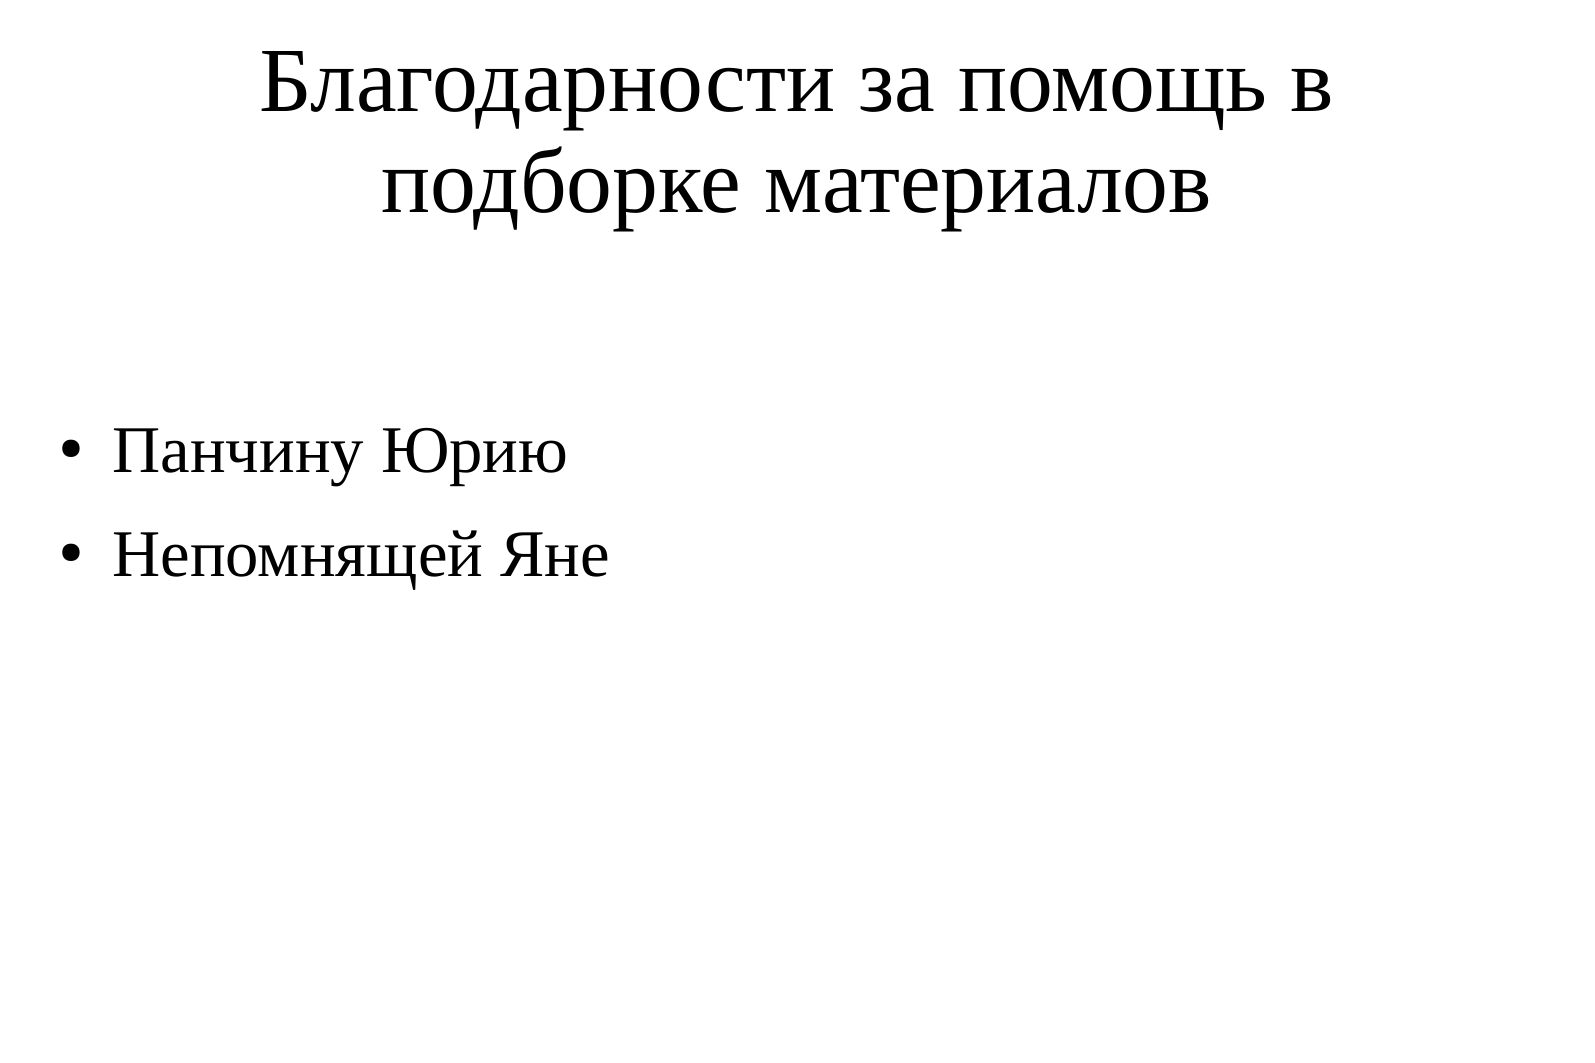

# Благодарности за помощь в подборке материалов
Панчину Юрию
Непомнящей Яне